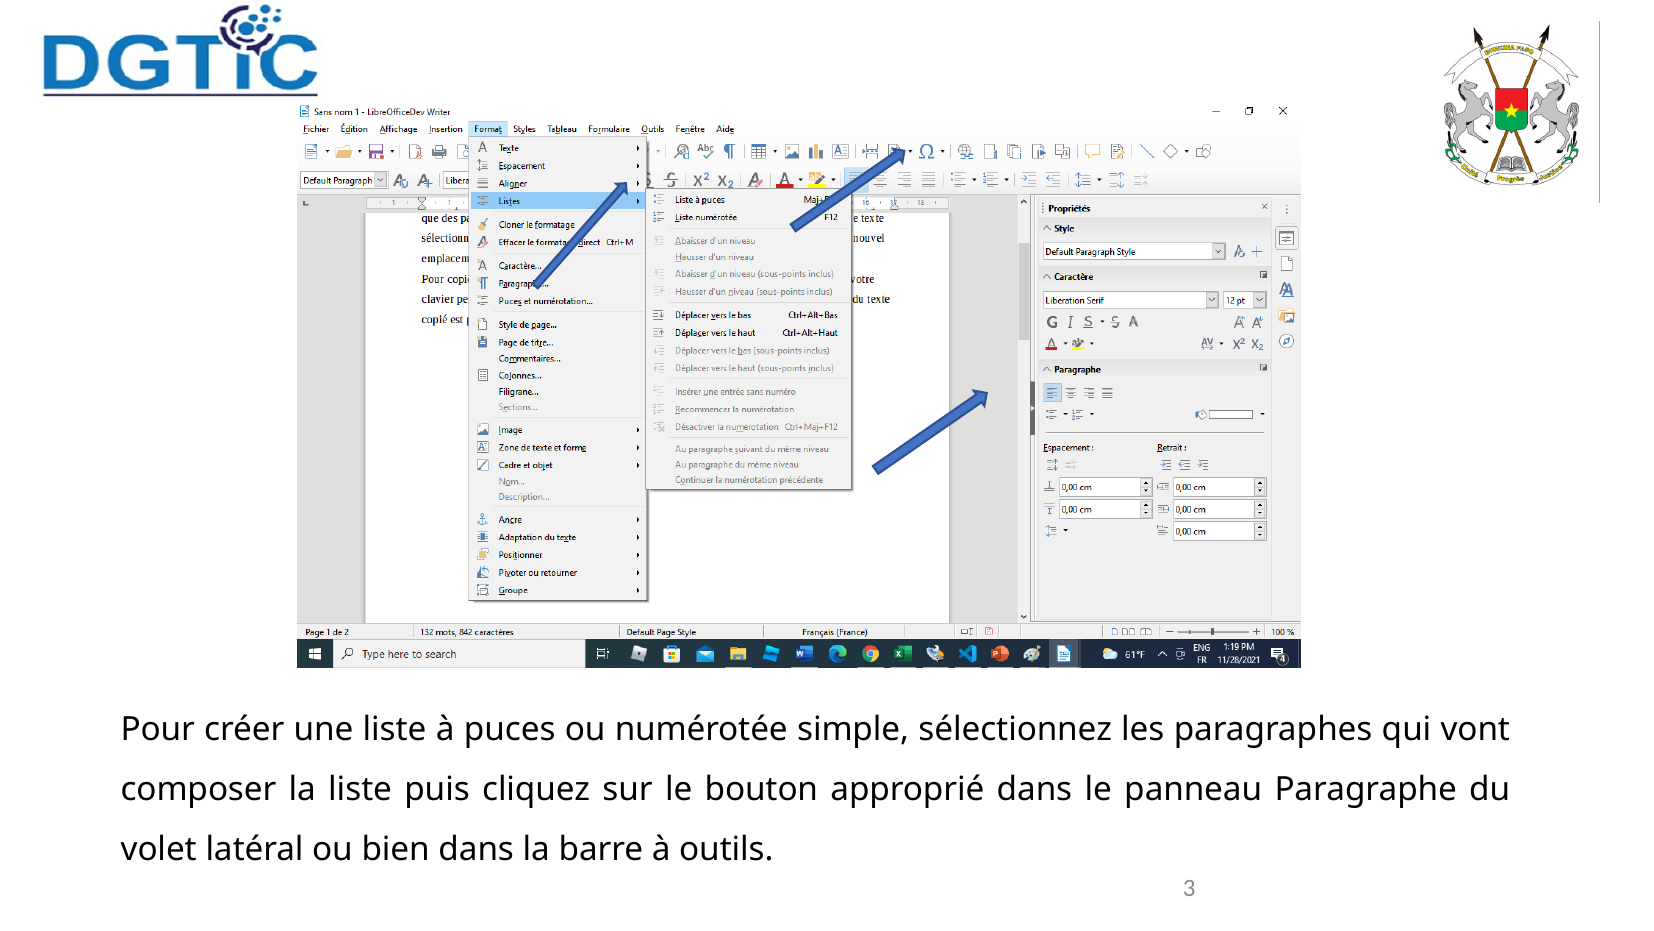

Pour créer une liste à puces ou numérotée simple, sélectionnez les paragraphes qui vont composer la liste puis cliquez sur le bouton approprié dans le panneau Paragraphe du volet latéral ou bien dans la barre à outils.